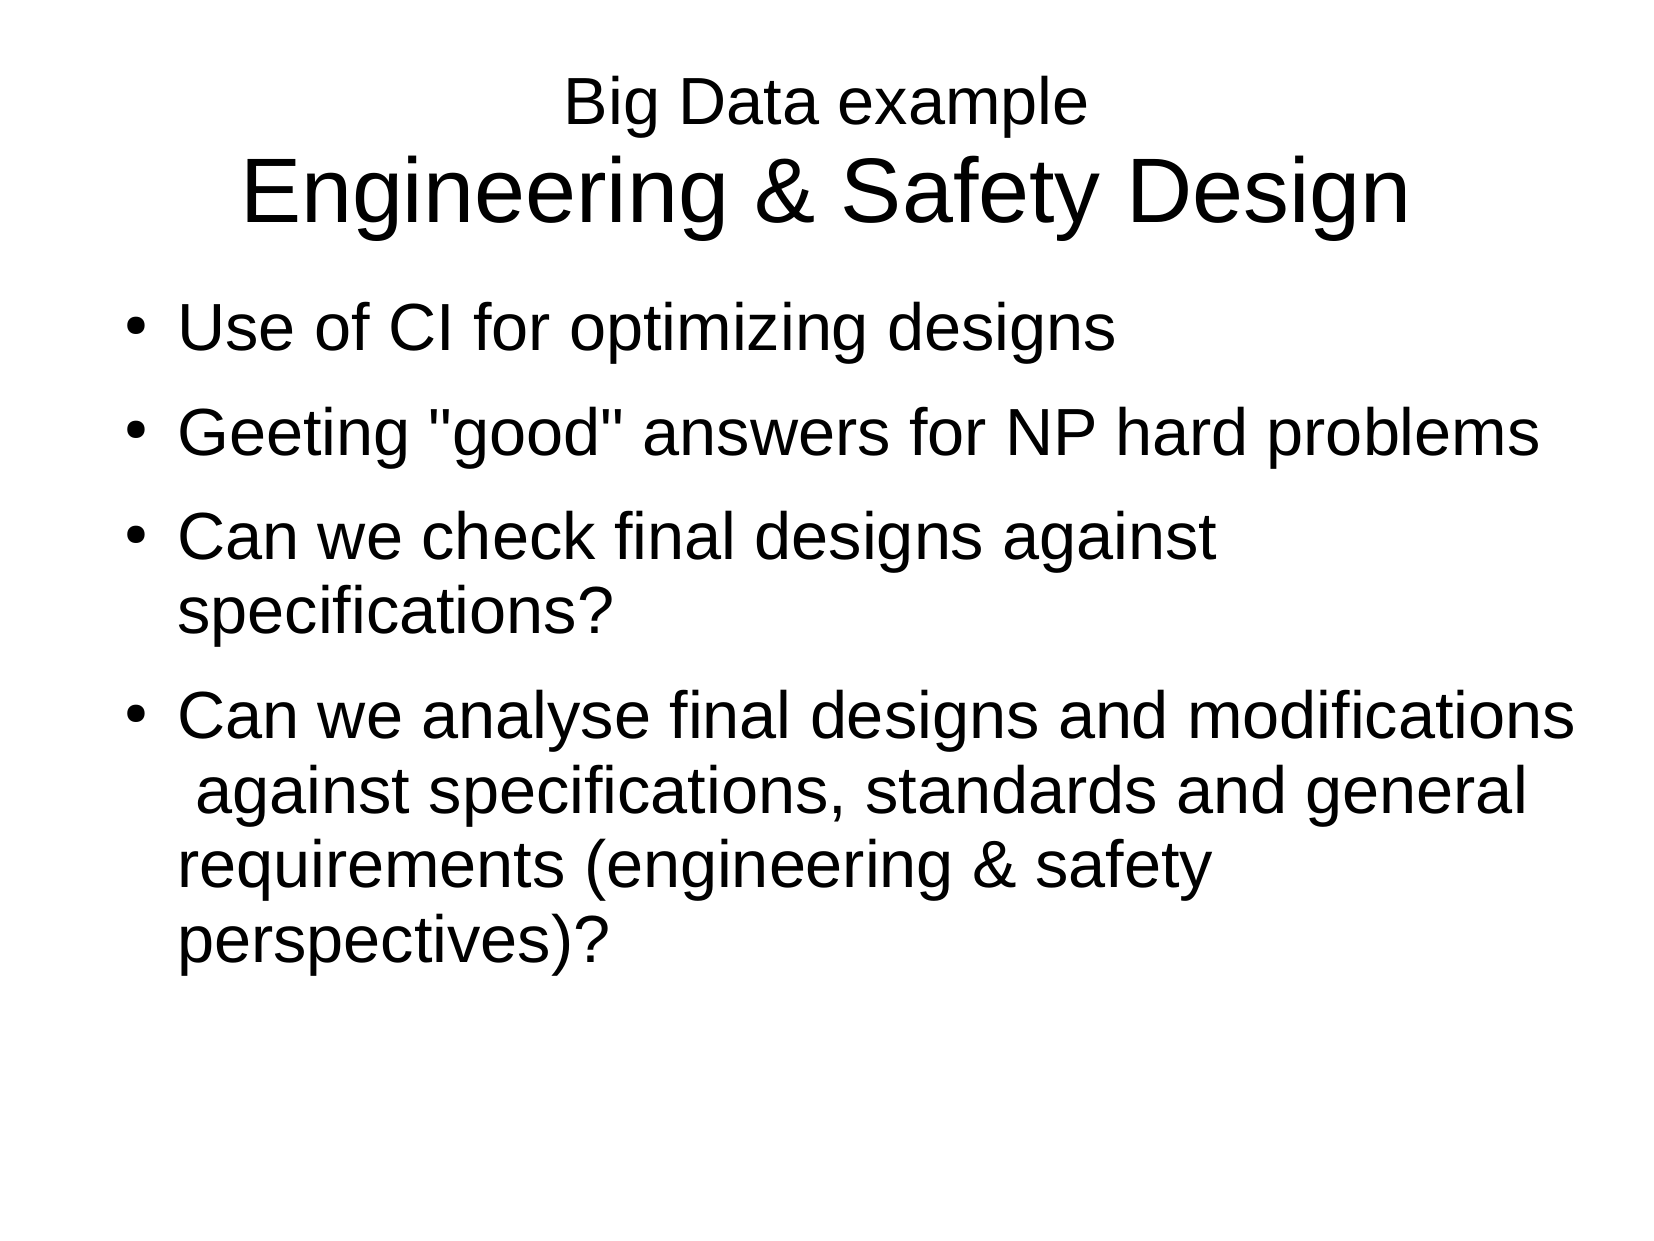

# Big Data example Engineering & Safety Design
Use of CI for optimizing designs
Geeting "good" answers for NP hard problems
Can we check final designs against specifications?
Can we analyse final designs and modifications against specifications, standards and general requirements (engineering & safety perspectives)?